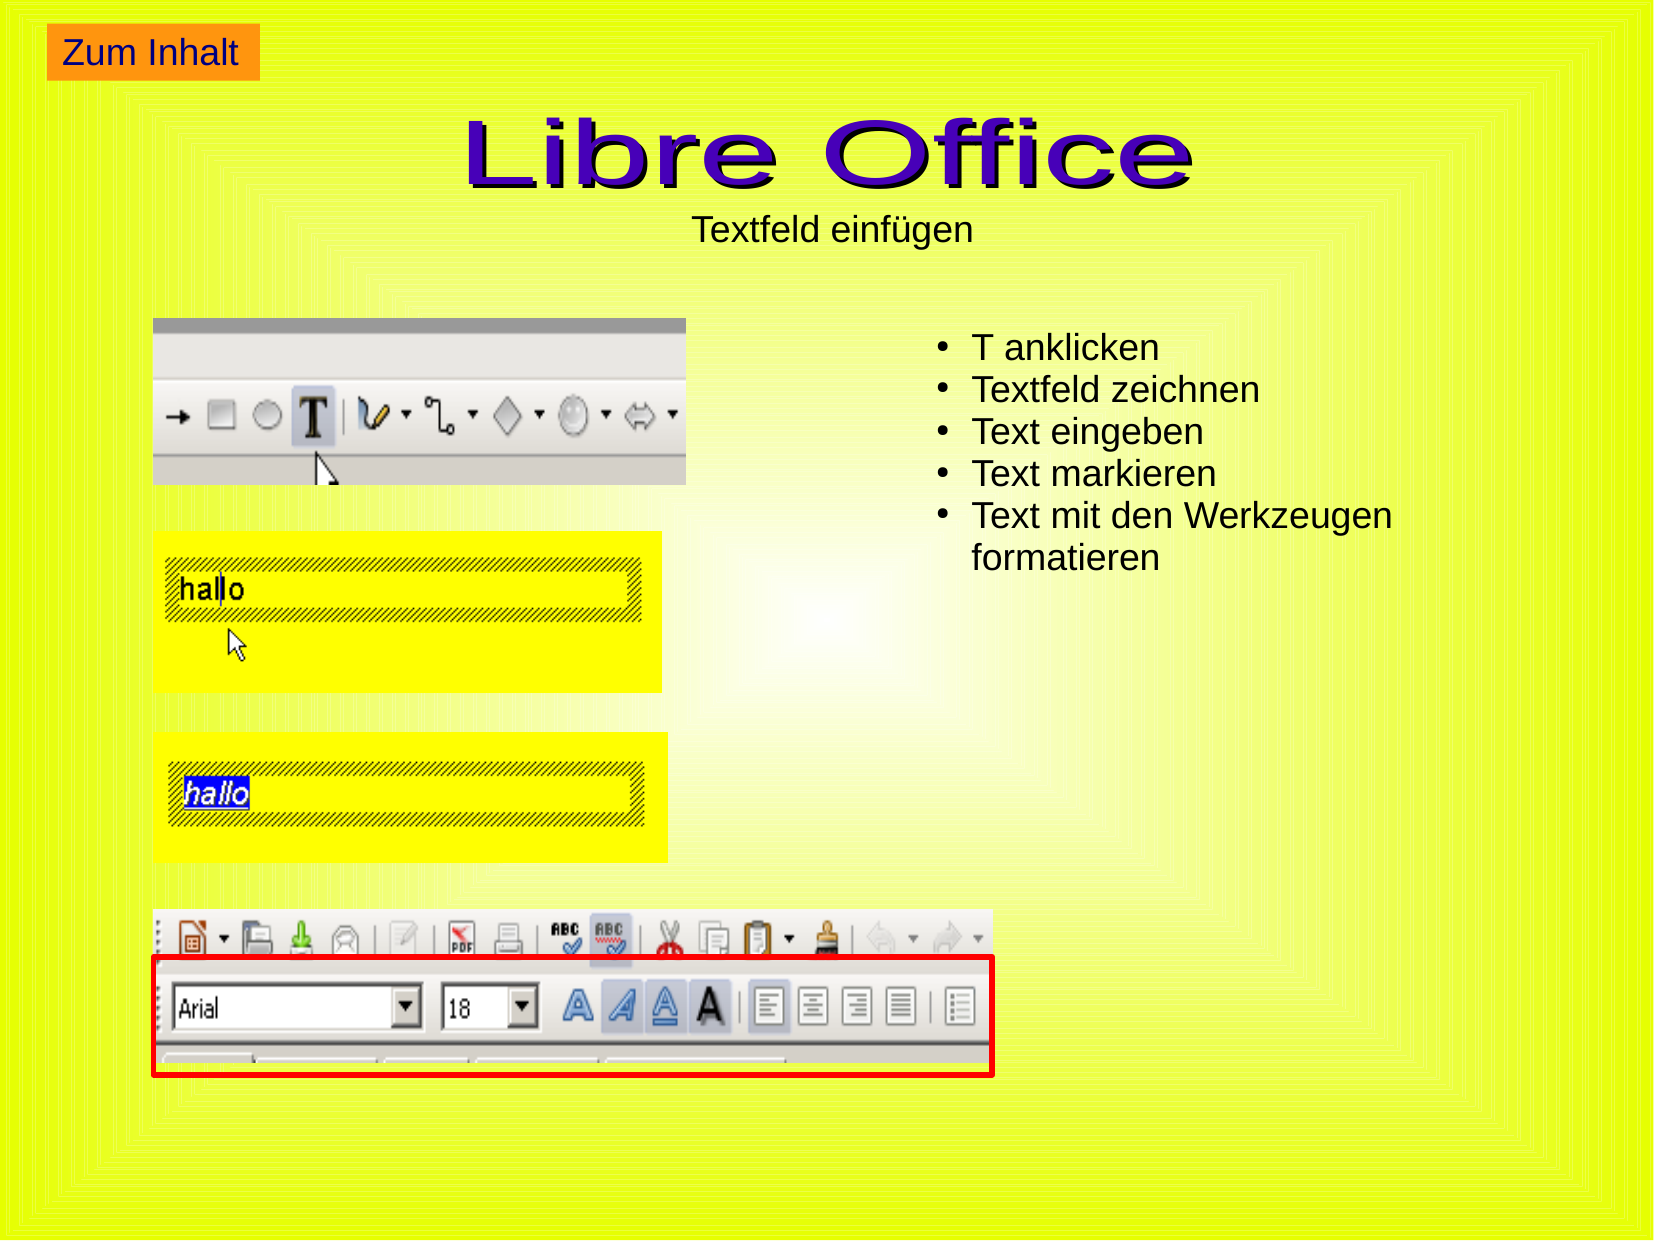

Zum Inhalt
# Libre Office
Textfeld einfügen
T anklicken
Textfeld zeichnen
Text eingeben
Text markieren
Text mit den Werkzeugen formatieren